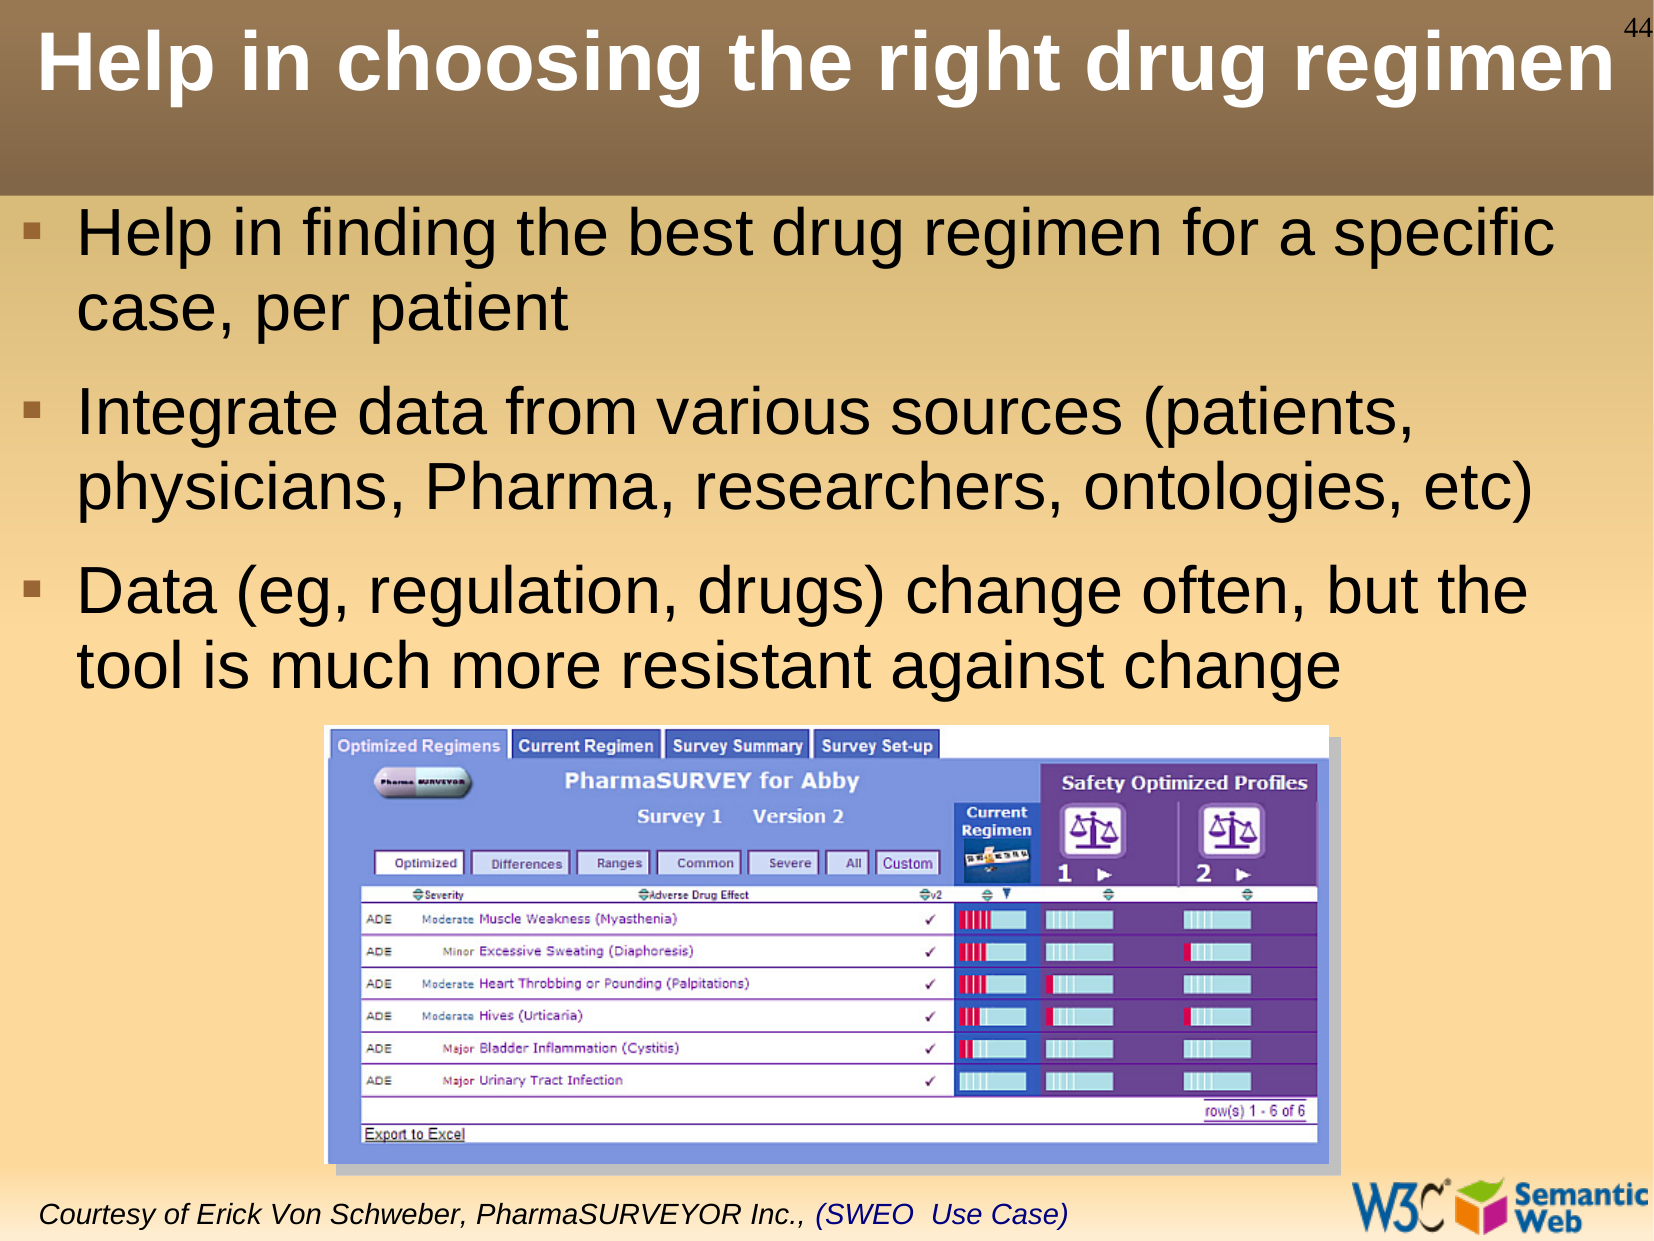

# Help in choosing the right drug regimen
44
Help in finding the best drug regimen for a specific case, per patient
Integrate data from various sources (patients, physicians, Pharma, researchers, ontologies, etc)
Data (eg, regulation, drugs) change often, but the tool is much more resistant against change
Courtesy of Erick Von Schweber, PharmaSURVEYOR Inc., (SWEO Use Case)